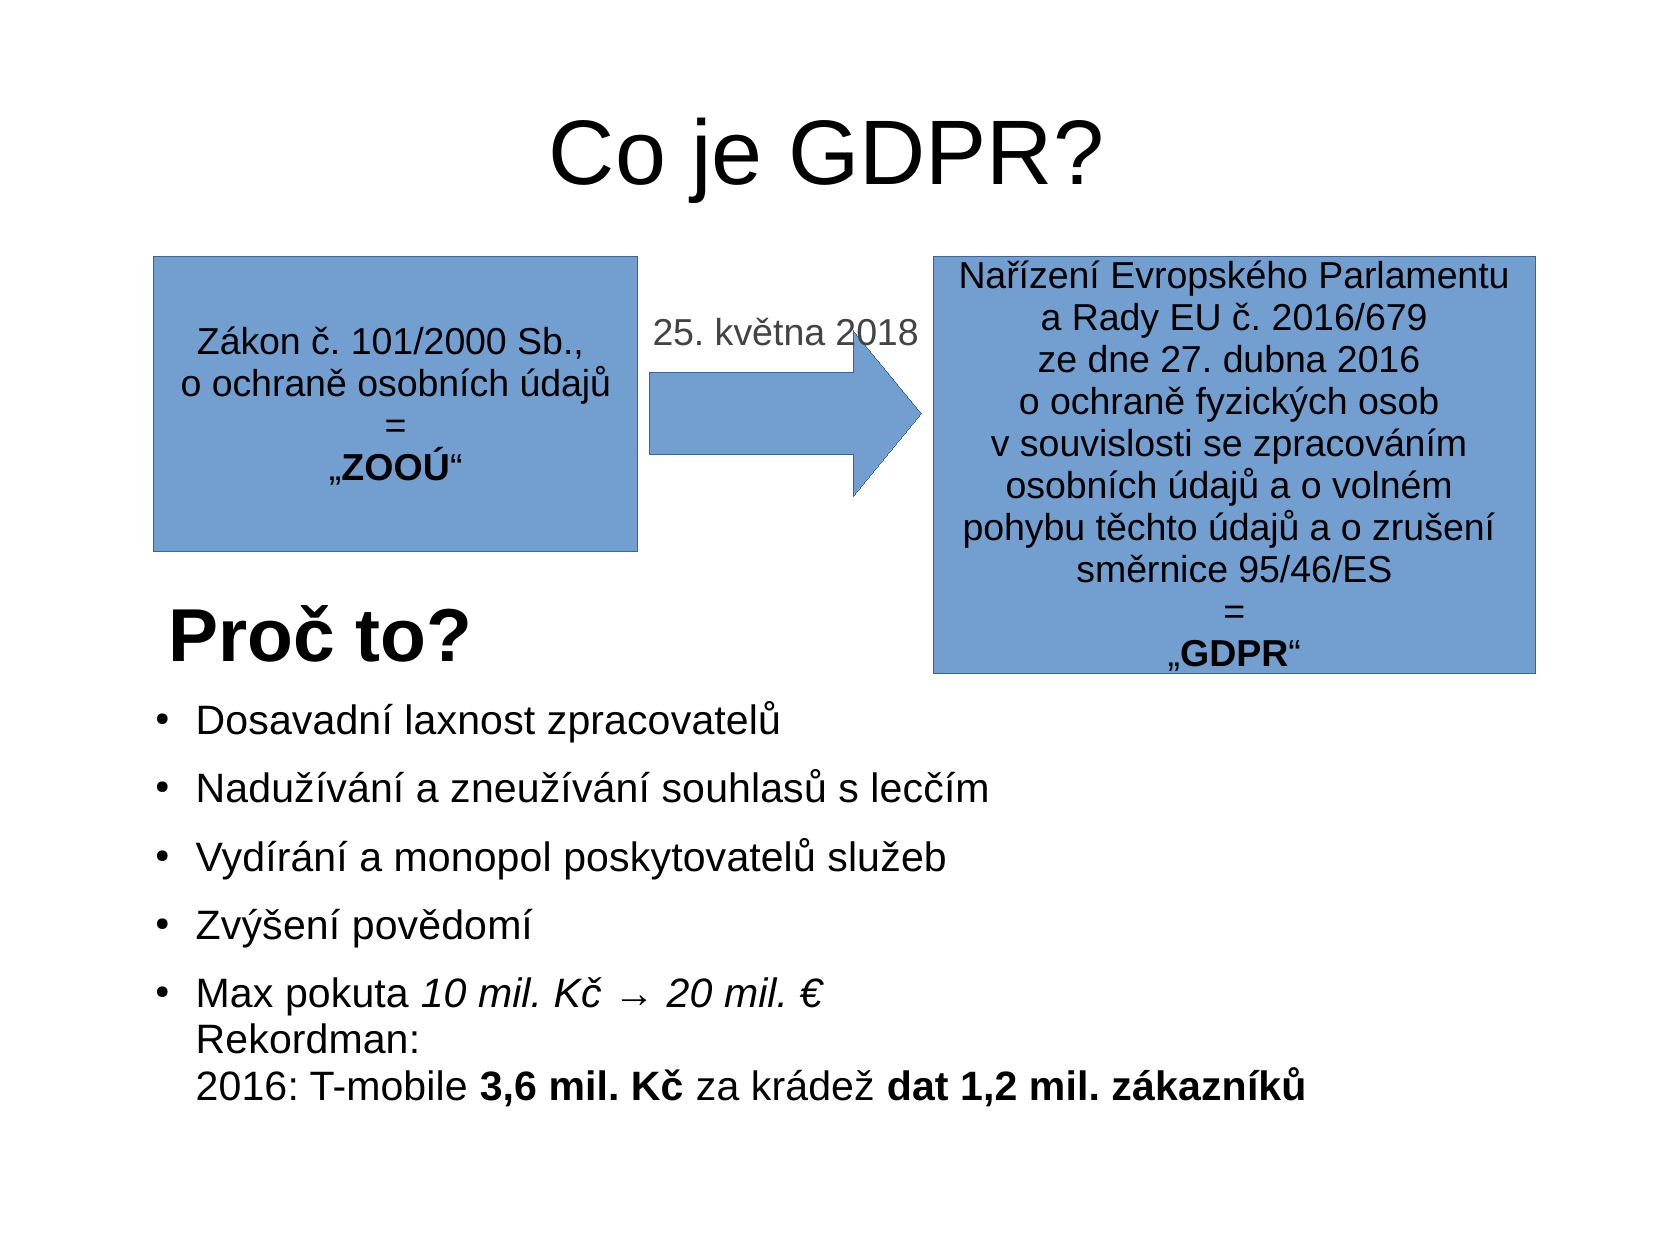

# Co je GDPR?
Zákon č. 101/2000 Sb.,
o ochraně osobních údajů
=
„ZOOÚ“
Nařízení Evropského Parlamentu
 a Rady EU č. 2016/679
ze dne 27. dubna 2016
o ochraně fyzických osob
v souvislosti se zpracováním
osobních údajů a o volném
pohybu těchto údajů a o zrušení
směrnice 95/46/ES
=
„GDPR“
25. května 2018
Proč to?
Dosavadní laxnost zpracovatelů
Nadužívání a zneužívání souhlasů s lecčím
Vydírání a monopol poskytovatelů služeb
Zvýšení povědomí
Max pokuta 10 mil. Kč → 20 mil. €
Rekordman:
2016: T-mobile 3,6 mil. Kč za krádež dat 1,2 mil. zákazníků